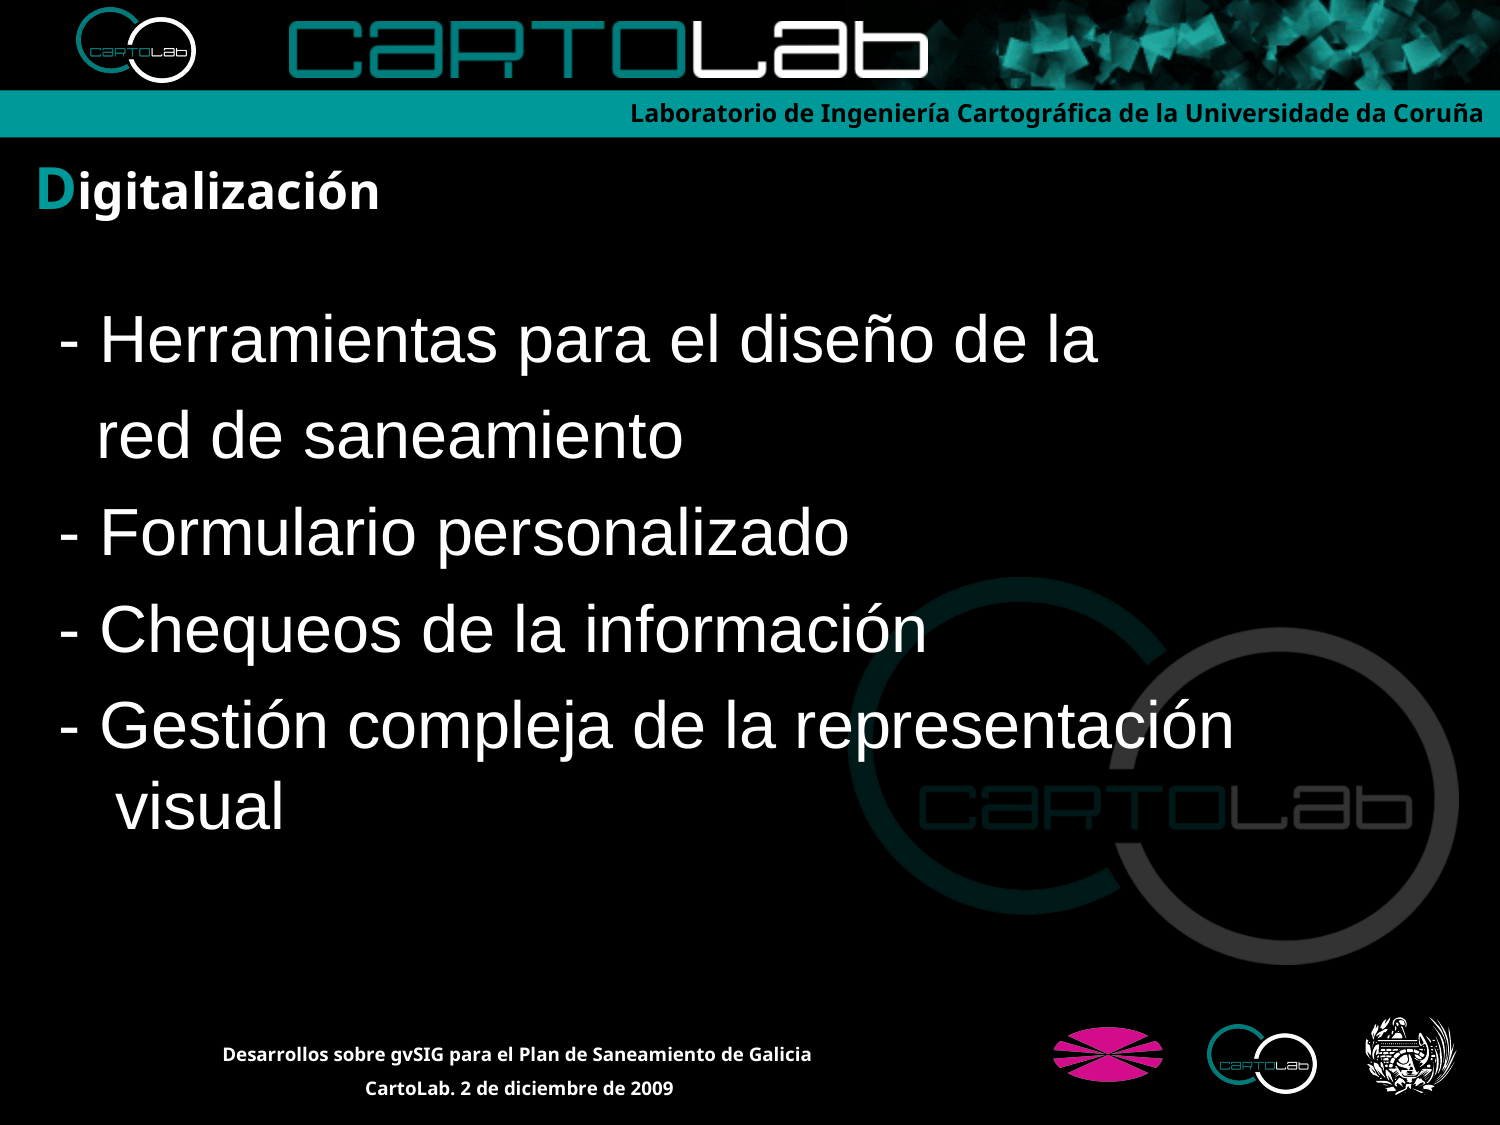

Digitalización
# - Herramientas para el diseño de la
 red de saneamiento
- Formulario personalizado
- Chequeos de la información
- Gestión compleja de la representación visual